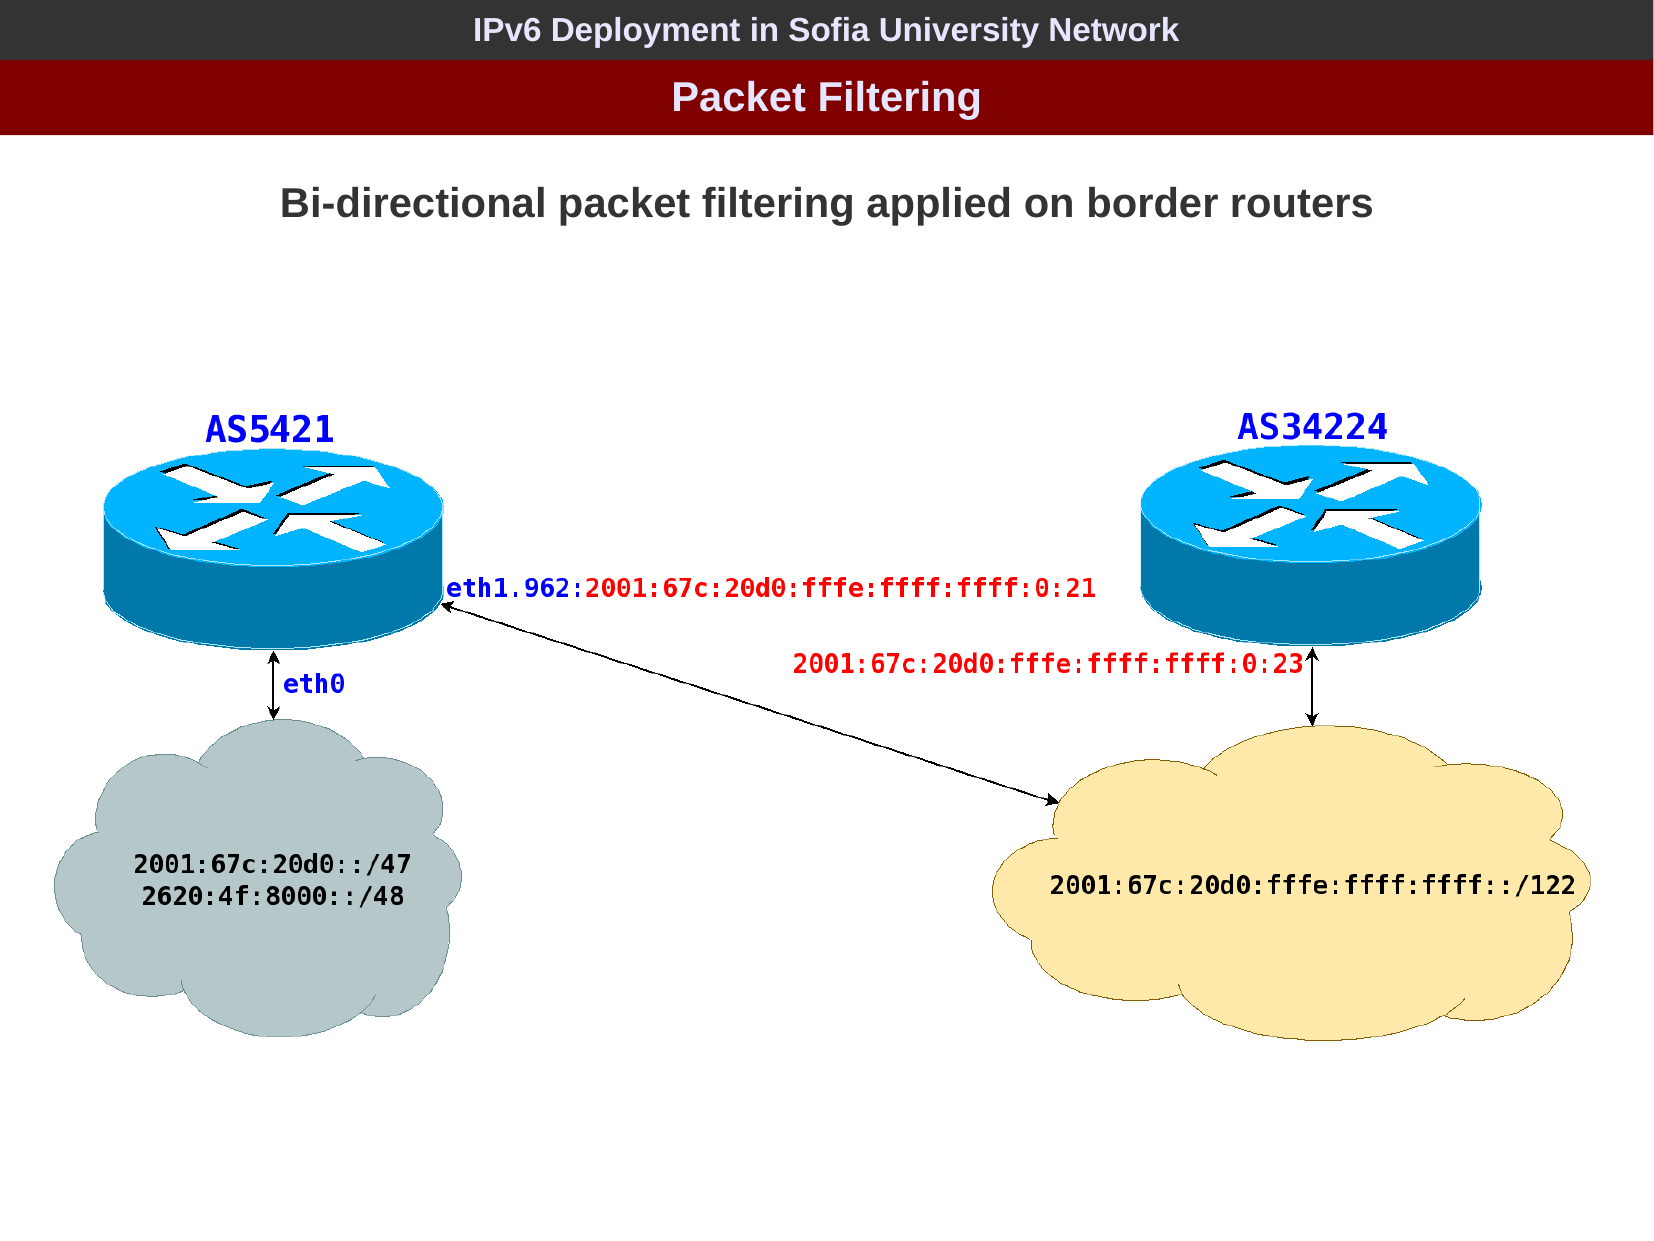

IPv6 Deployment in Sofia University Network
Packet Filtering
Bi-directional packet filtering applied on border routers